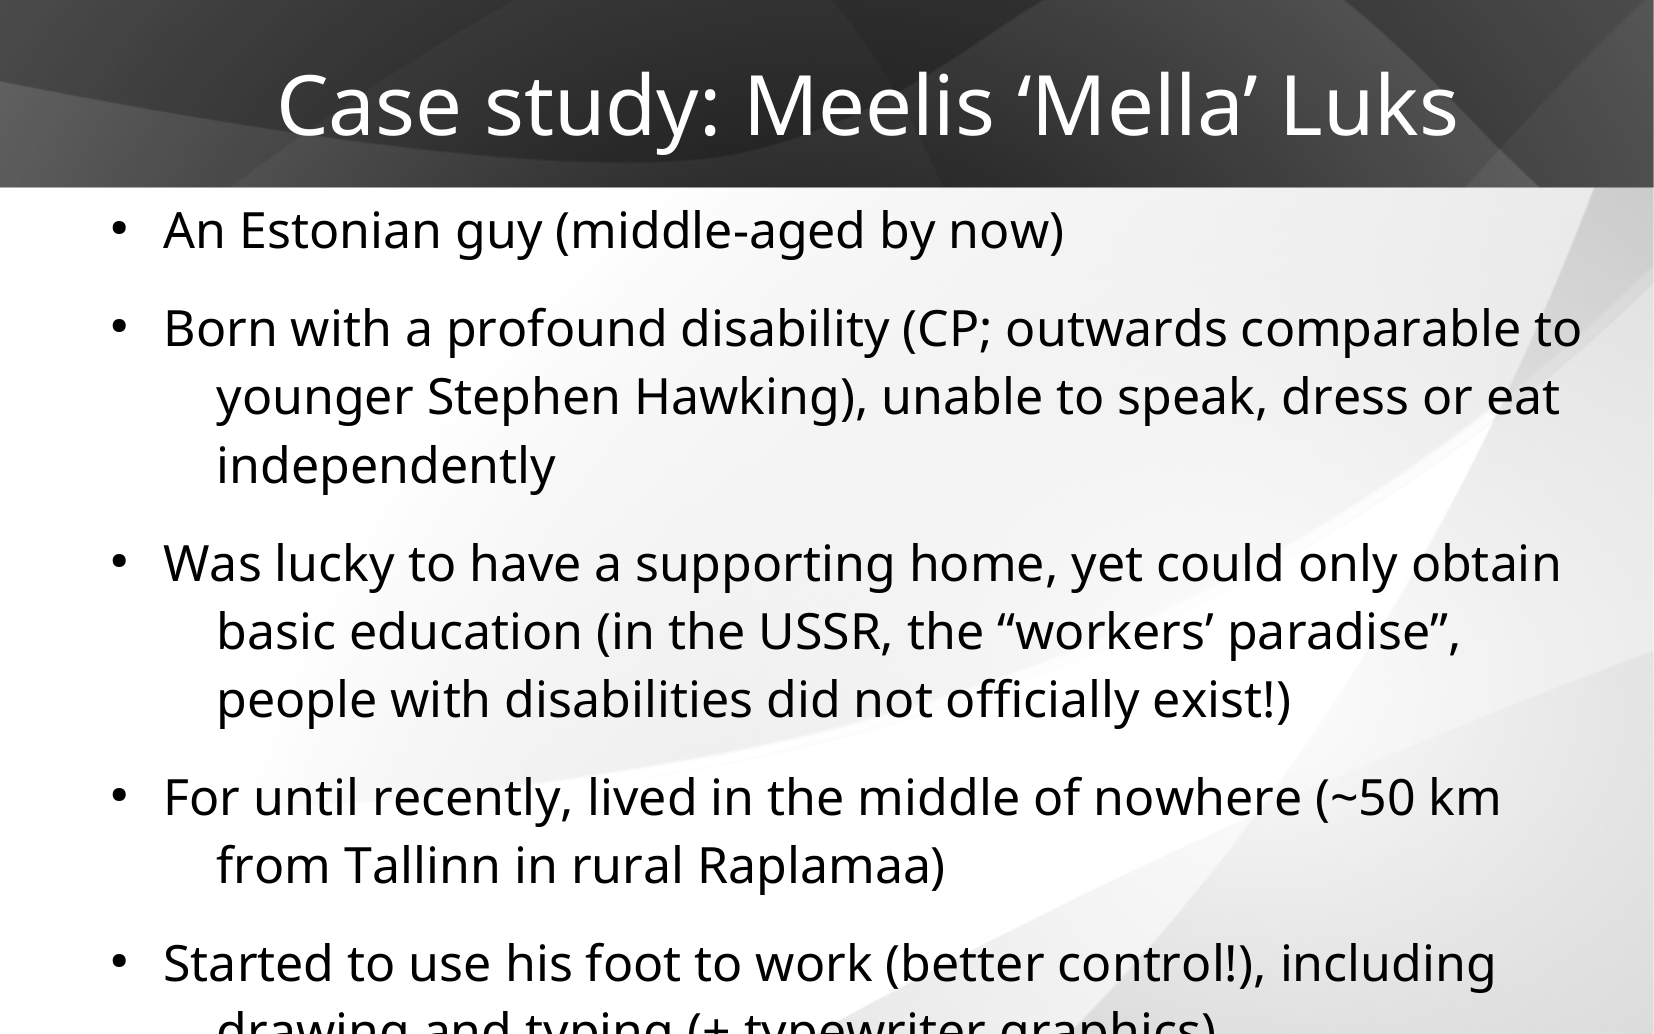

# Case study: Meelis ‘Mella’ Luks
An Estonian guy (middle-aged by now)
Born with a profound disability (CP; outwards comparable to younger Stephen Hawking), unable to speak, dress or eat independently
Was lucky to have a supporting home, yet could only obtain basic education (in the USSR, the “workers’ paradise”, people with disabilities did not officially exist!)
For until recently, lived in the middle of nowhere (~50 km from Tallinn in rural Raplamaa)
Started to use his foot to work (better control!), including drawing and typing (+ typewriter graphics)